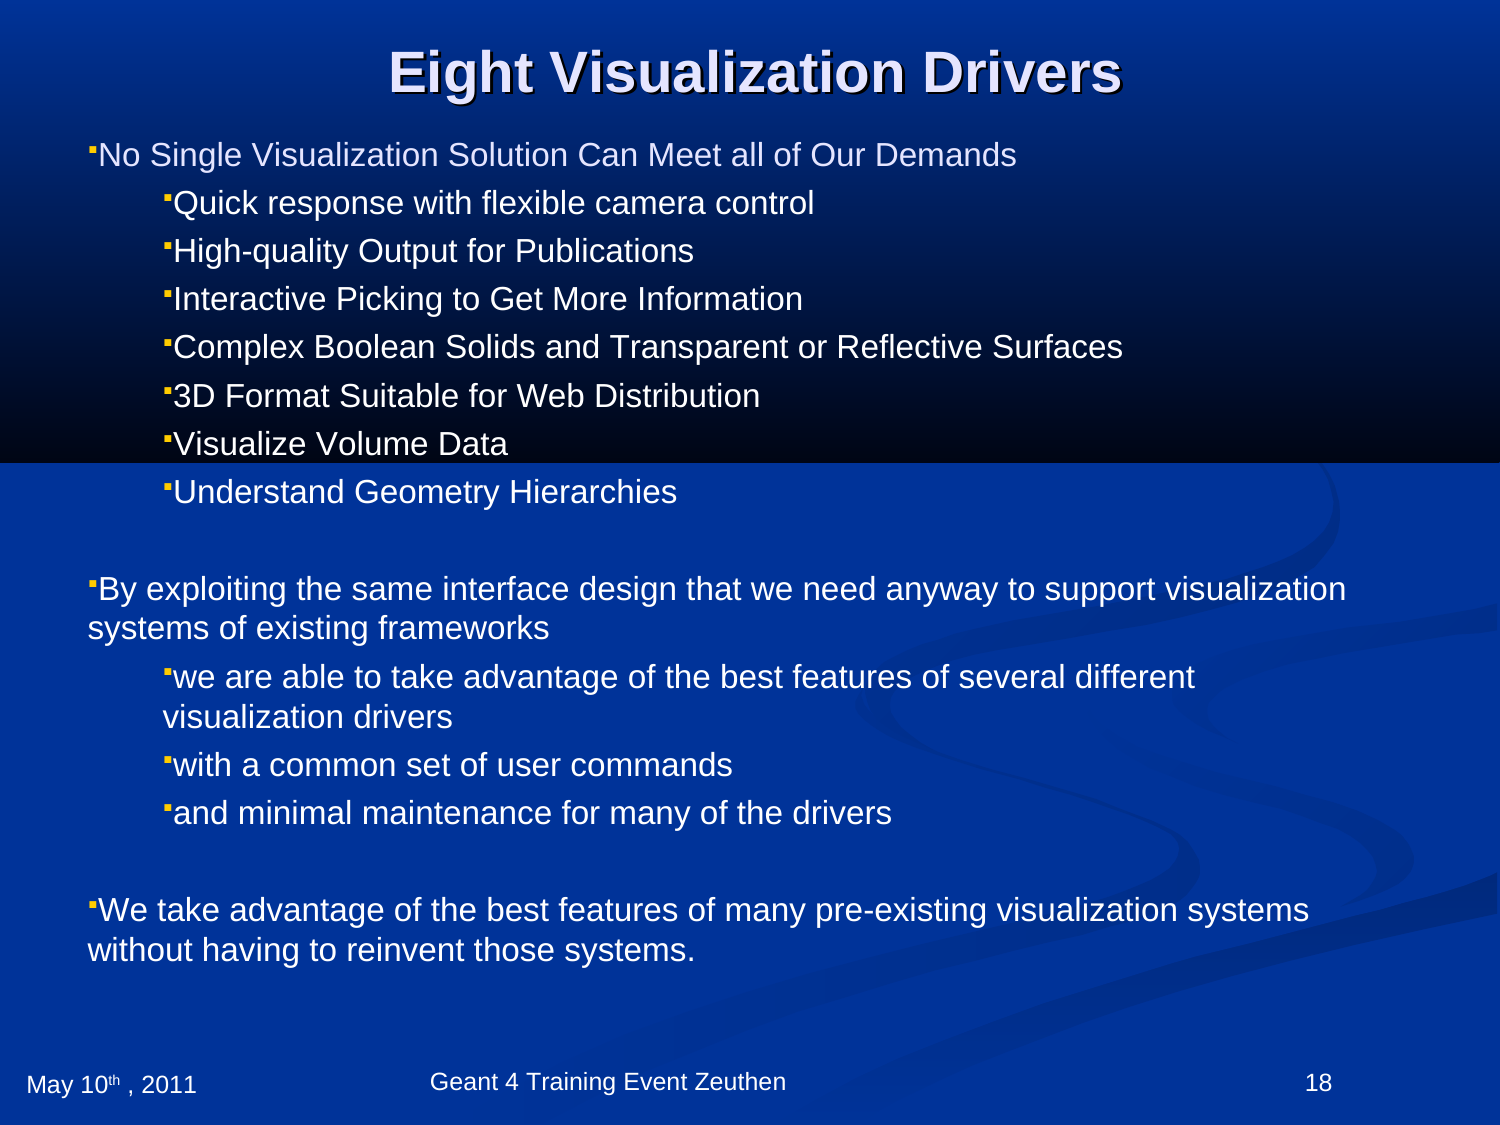

# Eight Visualization Drivers
No Single Visualization Solution Can Meet all of Our Demands
Quick response with flexible camera control
High-quality Output for Publications
Interactive Picking to Get More Information
Complex Boolean Solids and Transparent or Reflective Surfaces
3D Format Suitable for Web Distribution
Visualize Volume Data
Understand Geometry Hierarchies
By exploiting the same interface design that we need anyway to support visualization systems of existing frameworks
we are able to take advantage of the best features of several different visualization drivers
with a common set of user commands
and minimal maintenance for many of the drivers
We take advantage of the best features of many pre-existing visualization systems without having to reinvent those systems.
Introduction to Geant4 Visualization J. Perl
10 January 2011
18